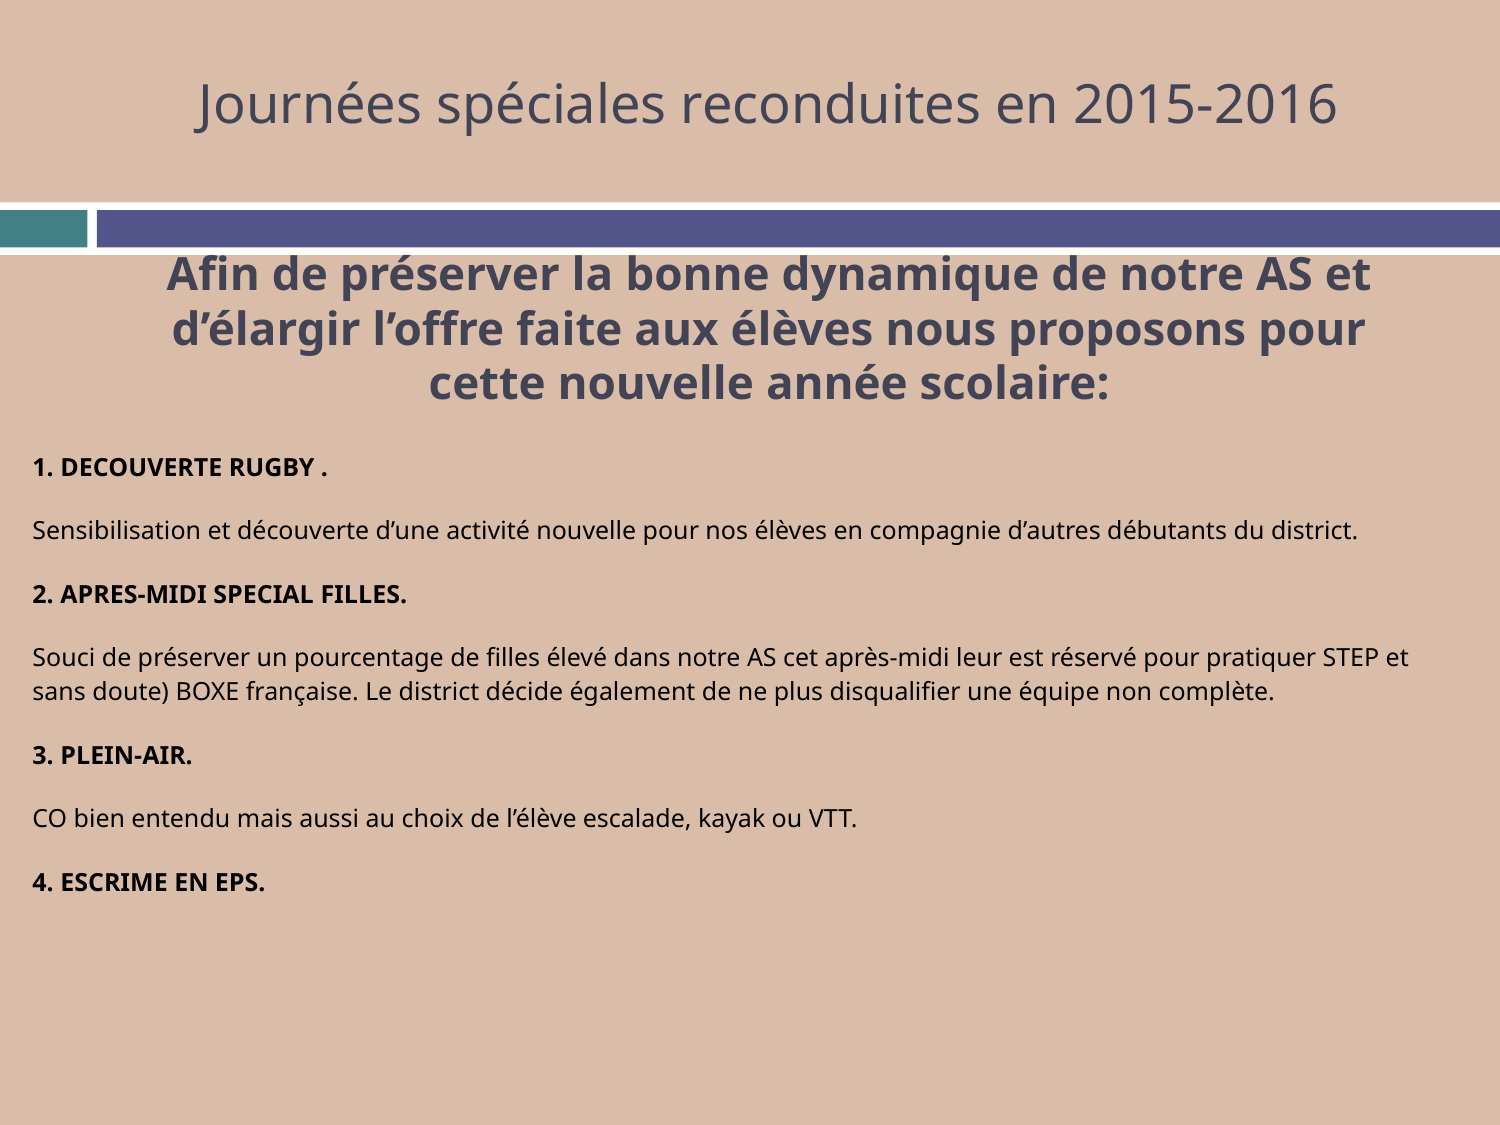

# Journées spéciales reconduites en 2015-2016 Afin de préserver la bonne dynamique de notre AS et d’élargir l’offre faite aux élèves nous proposons pour cette nouvelle année scolaire:
1. DECOUVERTE RUGBY .
Sensibilisation et découverte d’une activité nouvelle pour nos élèves en compagnie d’autres débutants du district.
2. APRES-MIDI SPECIAL FILLES.
Souci de préserver un pourcentage de filles élevé dans notre AS cet après-midi leur est réservé pour pratiquer STEP et sans doute) BOXE française. Le district décide également de ne plus disqualifier une équipe non complète.
3. PLEIN-AIR.
CO bien entendu mais aussi au choix de l’élève escalade, kayak ou VTT.
4. ESCRIME EN EPS.